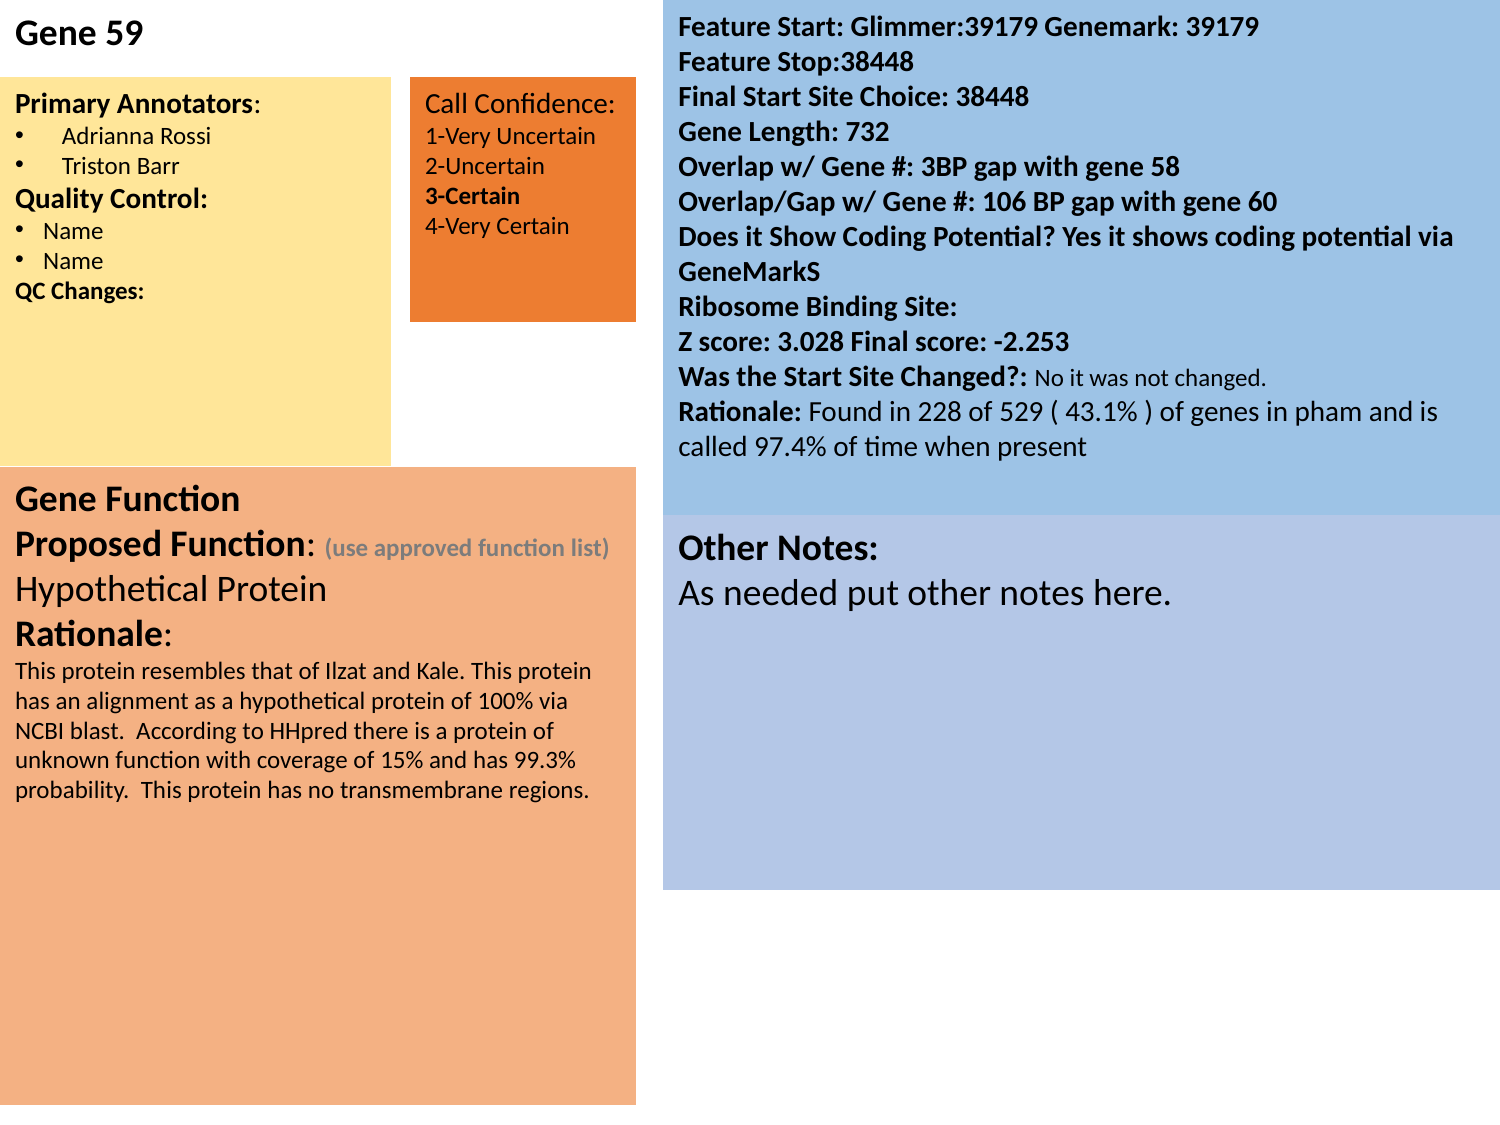

Gene 59
Feature Start: Glimmer:39179 Genemark: 39179			Feature Stop:38448
Final Start Site Choice: 38448
Gene Length: 732
Overlap w/ Gene #: 3BP gap with gene 58
Overlap/Gap w/ Gene #: 106 BP gap with gene 60
Does it Show Coding Potential? Yes it shows coding potential via GeneMarkS
Ribosome Binding Site:
Z score: 3.028 Final score: -2.253
Was the Start Site Changed?: No it was not changed.
Rationale: Found in 228 of 529 ( 43.1% ) of genes in pham and is called 97.4% of time when present
Primary Annotators:
Adrianna Rossi
Triston Barr
Quality Control:
Name
Name
QC Changes:
Call Confidence:
1-Very Uncertain
2-Uncertain
3-Certain
4-Very Certain
Gene Function
Proposed Function: (use approved function list)
Hypothetical Protein
Rationale:
This protein resembles that of Ilzat and Kale. This protein has an alignment as a hypothetical protein of 100% via NCBI blast. According to HHpred there is a protein of unknown function with coverage of 15% and has 99.3% probability. This protein has no transmembrane regions.
Other Notes:
As needed put other notes here.